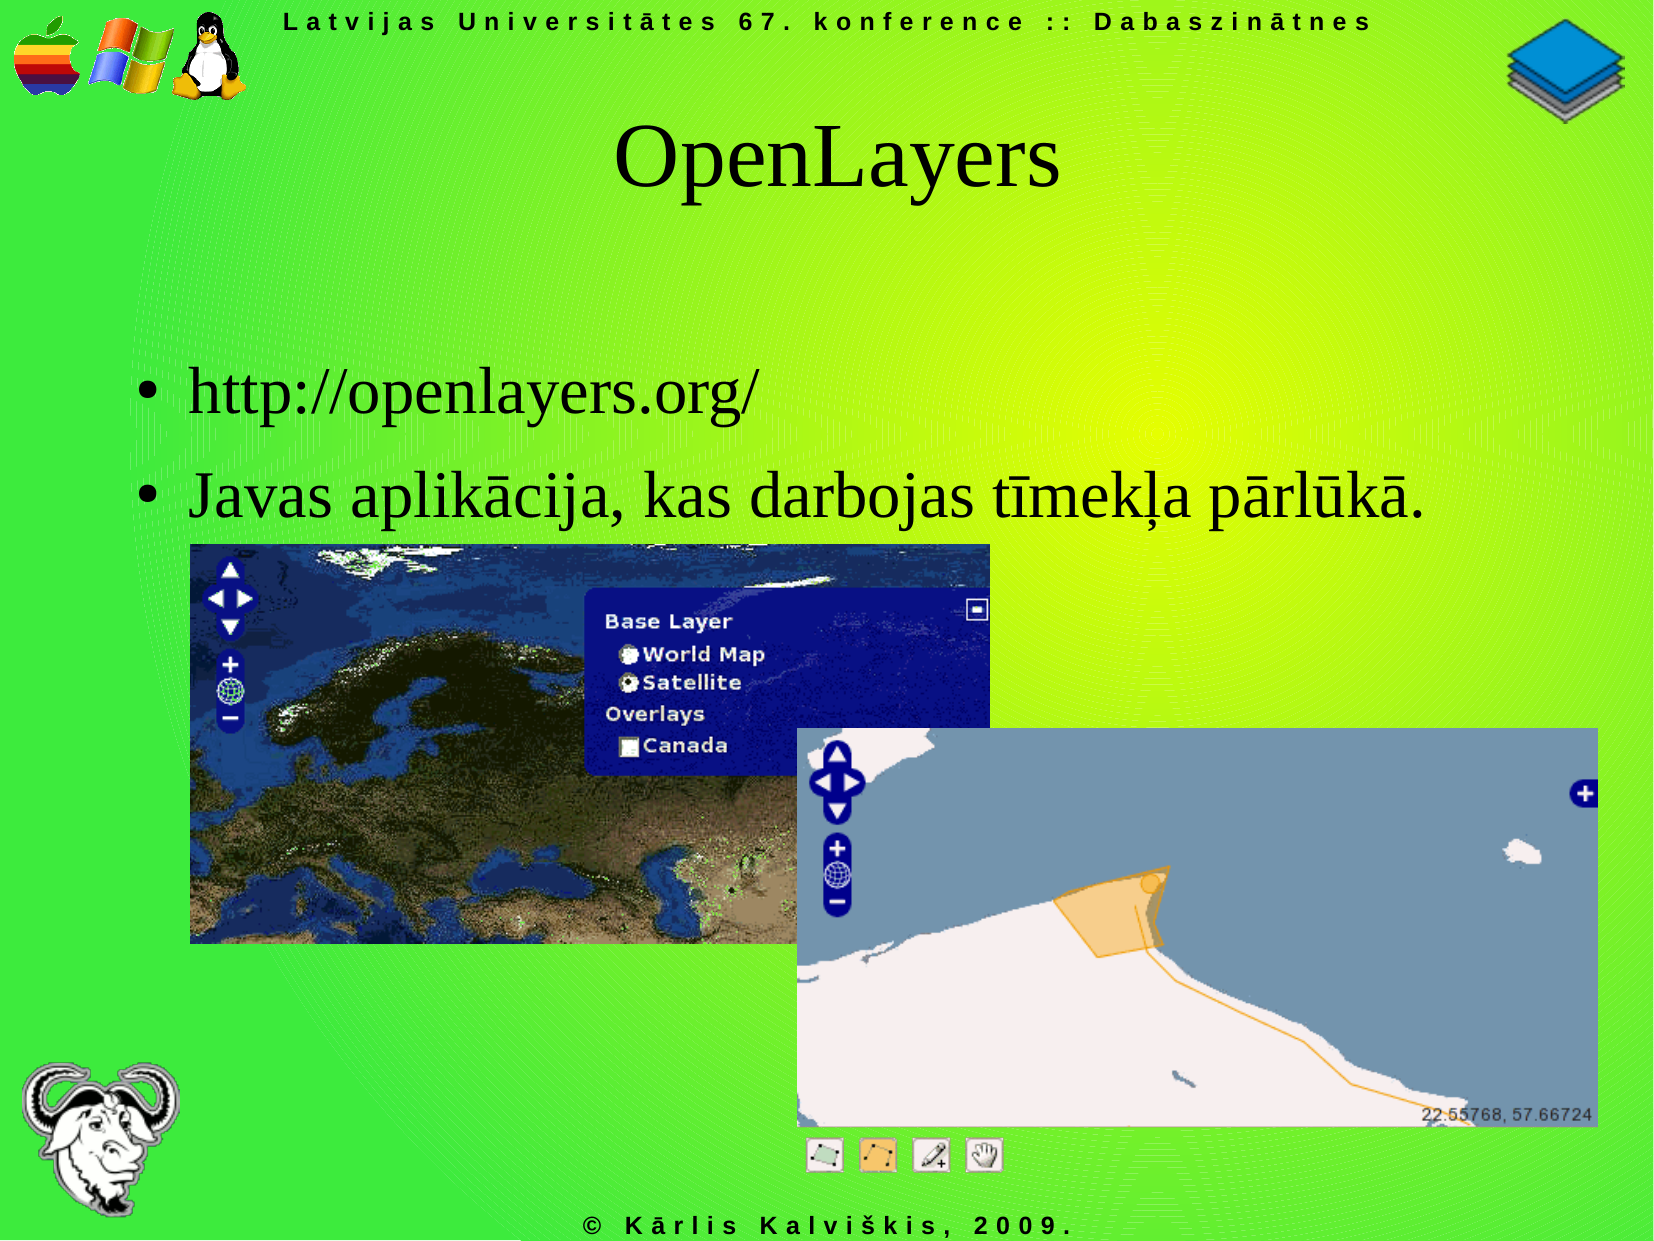

# OpenLayers
http://openlayers.org/
Javas aplikācija, kas darbojas tīmekļa pārlūkā.